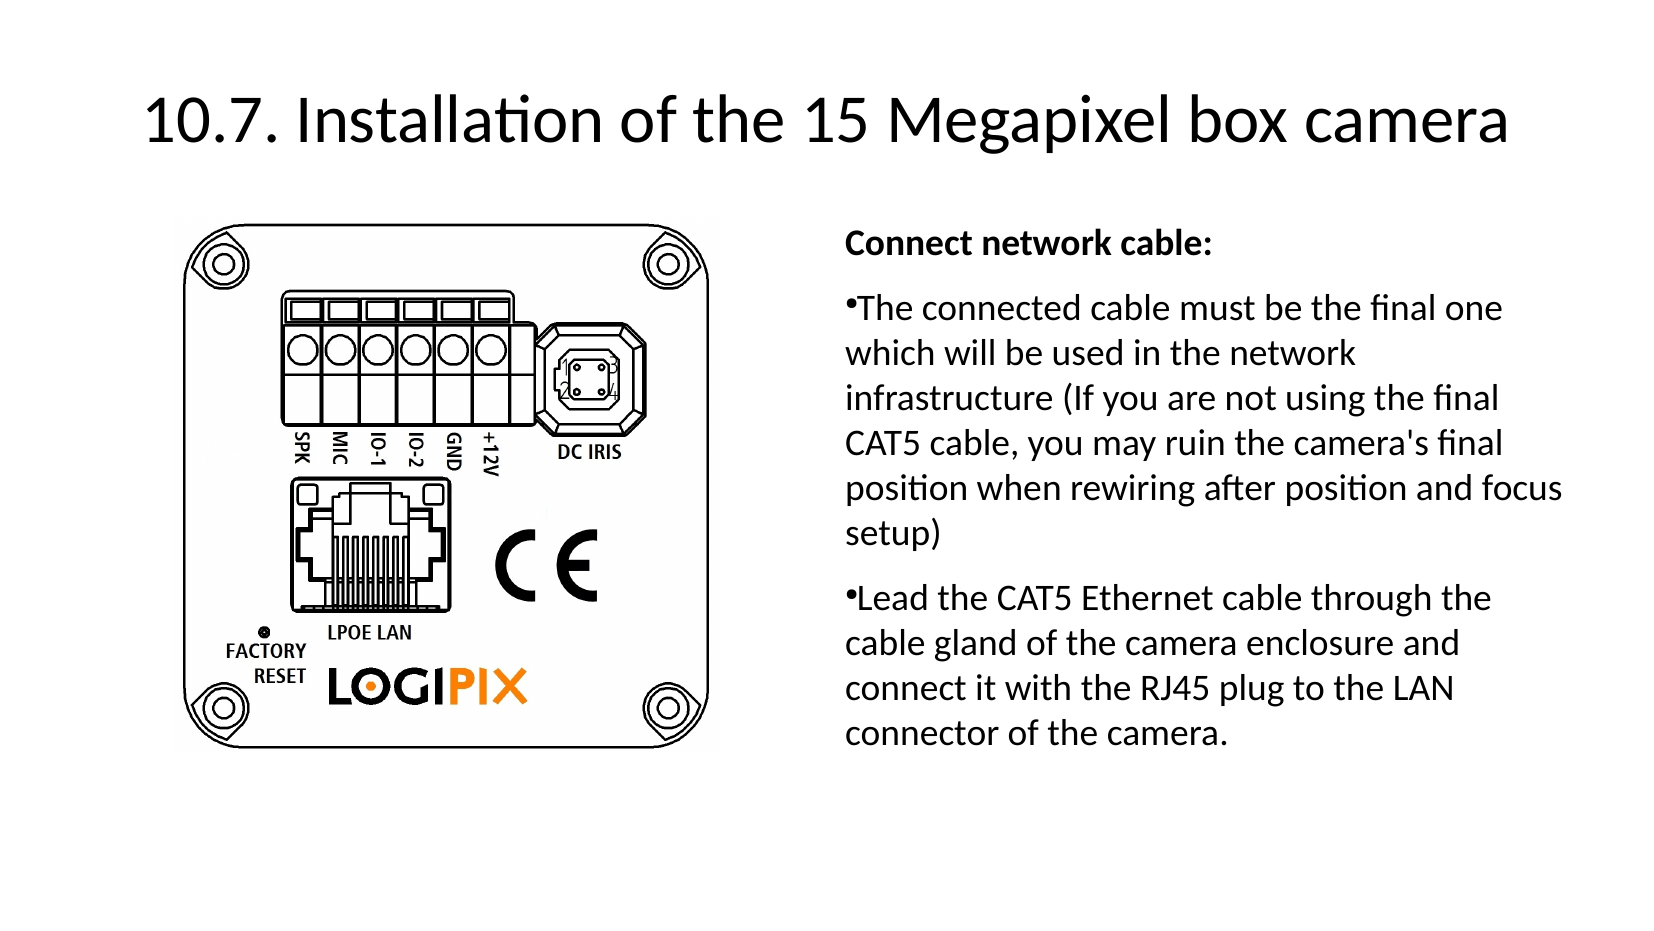

# 10.7. Installation of the 15 Megapixel box camera
Connect network cable:
The connected cable must be the final one which will be used in the network infrastructure (If you are not using the final CAT5 cable, you may ruin the camera's final position when rewiring after position and focus setup)
Lead the CAT5 Ethernet cable through the cable gland of the camera enclosure and connect it with the RJ45 plug to the LAN connector of the camera.